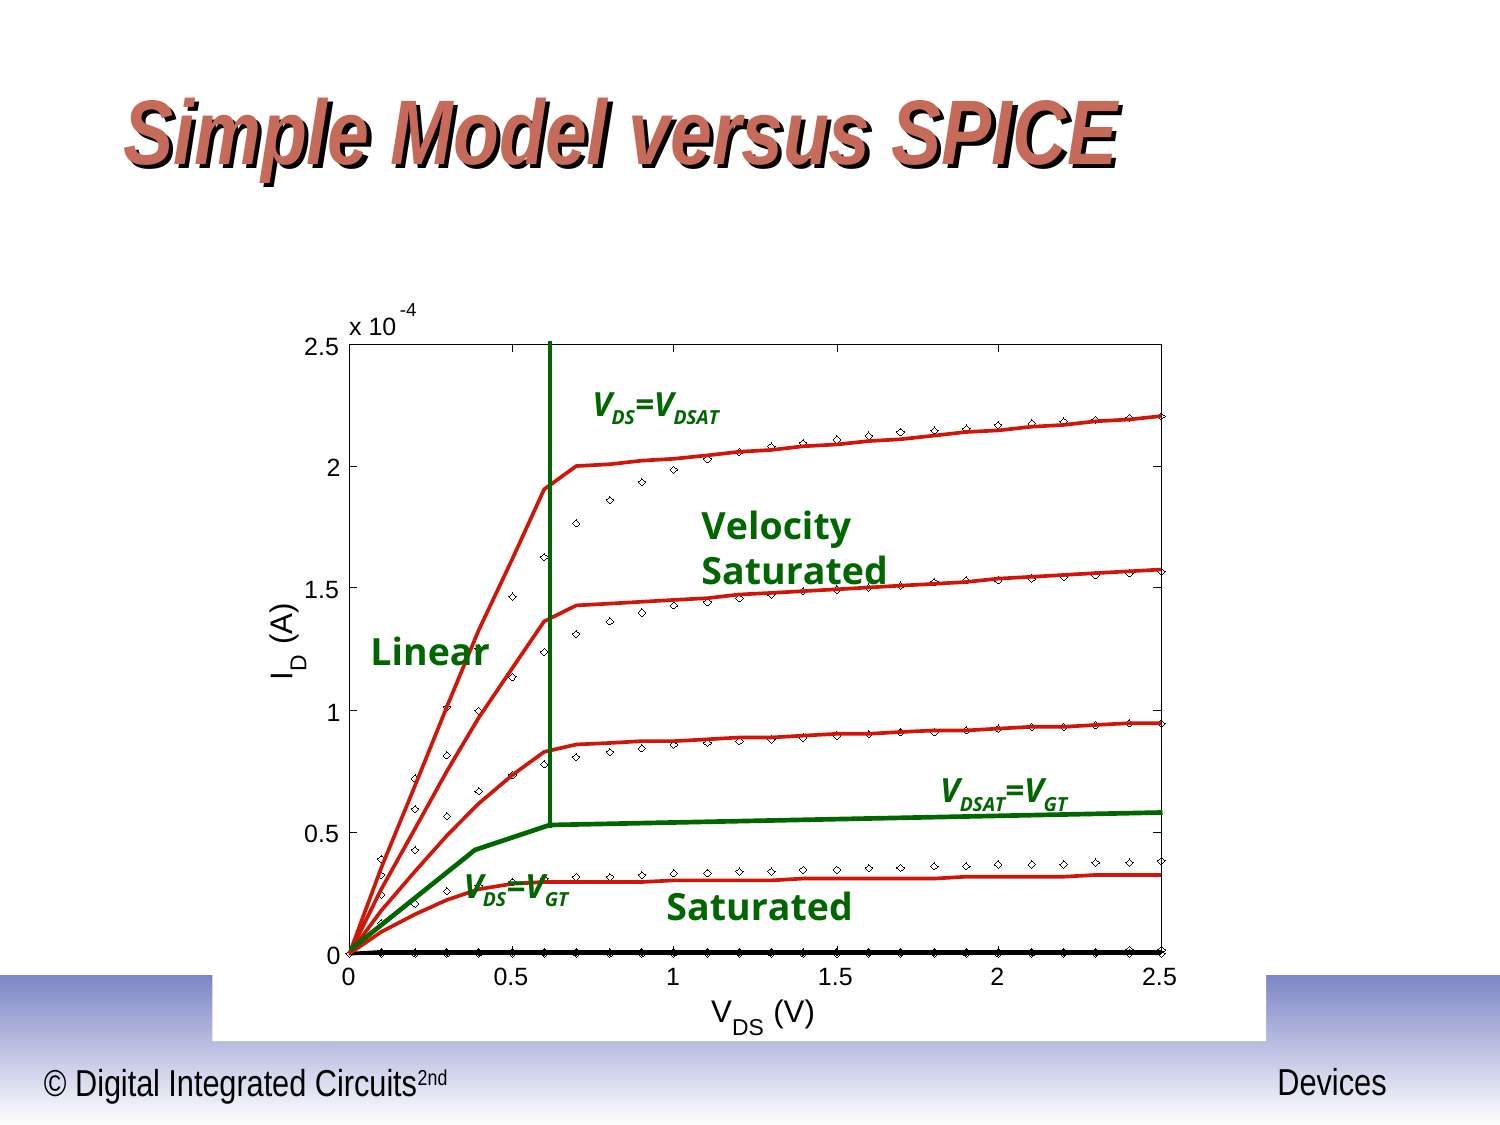

# Simple Model versus SPICE
-4
x 10
2.5
2
1.5
1
0.5
0
0
0.5
1
1.5
2
2.5
VDS=VDSAT
Velocity
Saturated
Linear
VDSAT=VGT
VDS=VGT
Saturated
 (A)
D
I
V
 (V)
DS